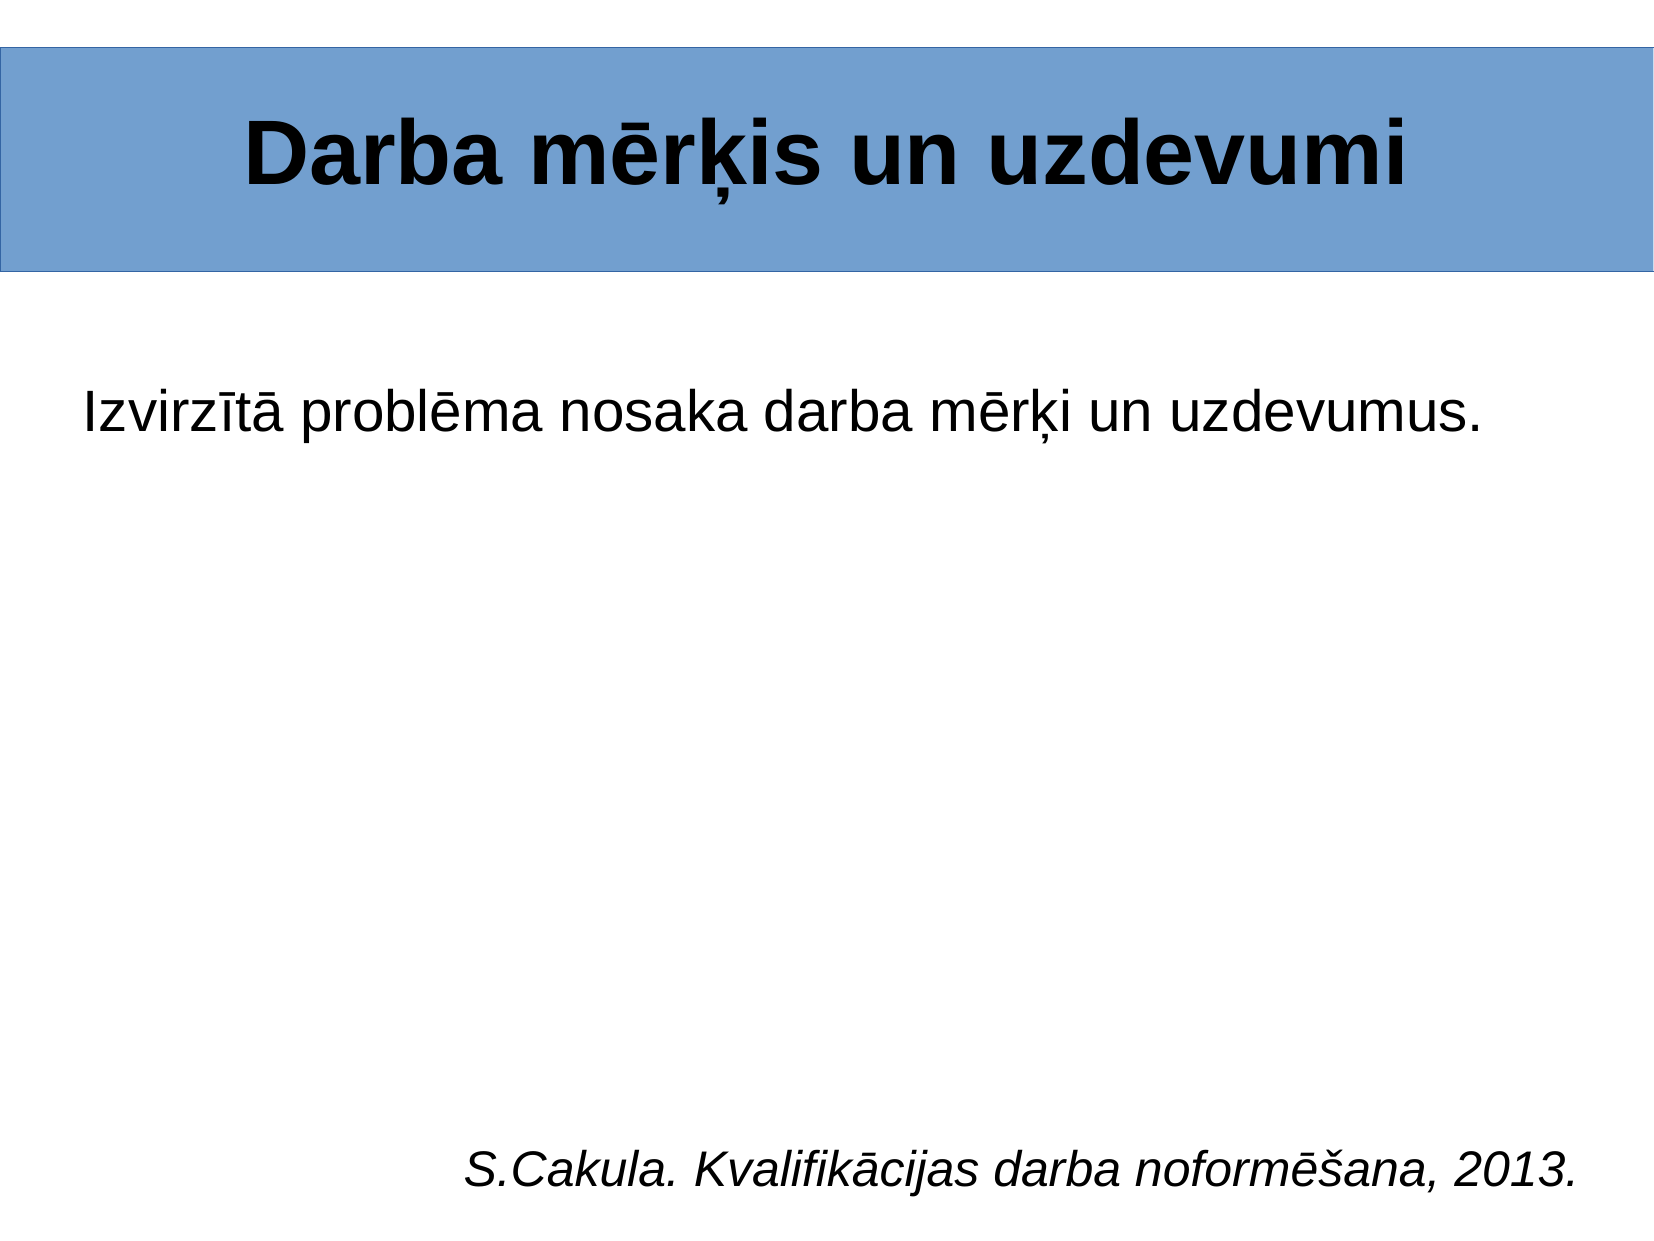

# Darba mērķis un uzdevumi
Izvirzītā problēma nosaka darba mērķi un uzdevumus.
S.Cakula. Kvalifikācijas darba noformēšana, 2013.